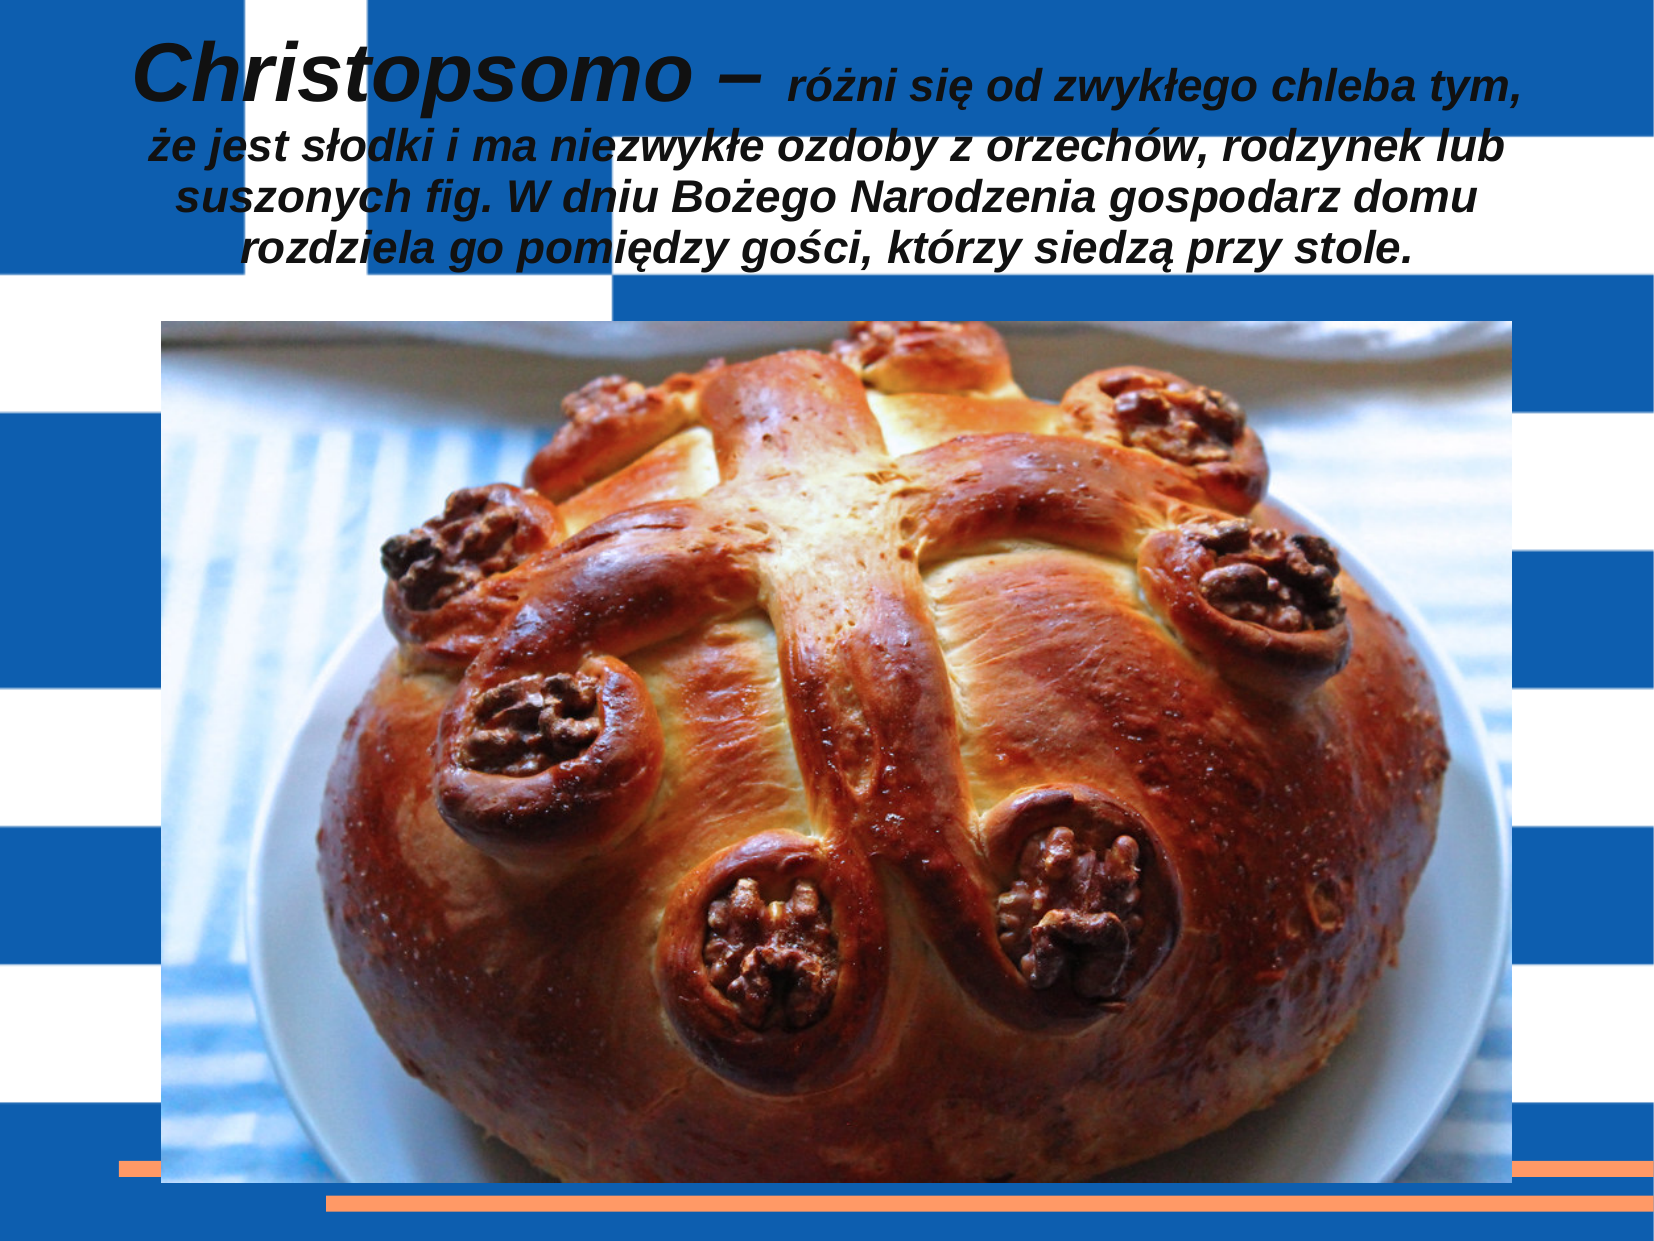

# Christopsomo – różni się od zwykłego chleba tym, że jest słodki i ma niezwykłe ozdoby z orzechów, rodzynek lub suszonych fig. W dniu Bożego Narodzenia gospodarz domu rozdziela go pomiędzy gości, którzy siedzą przy stole.